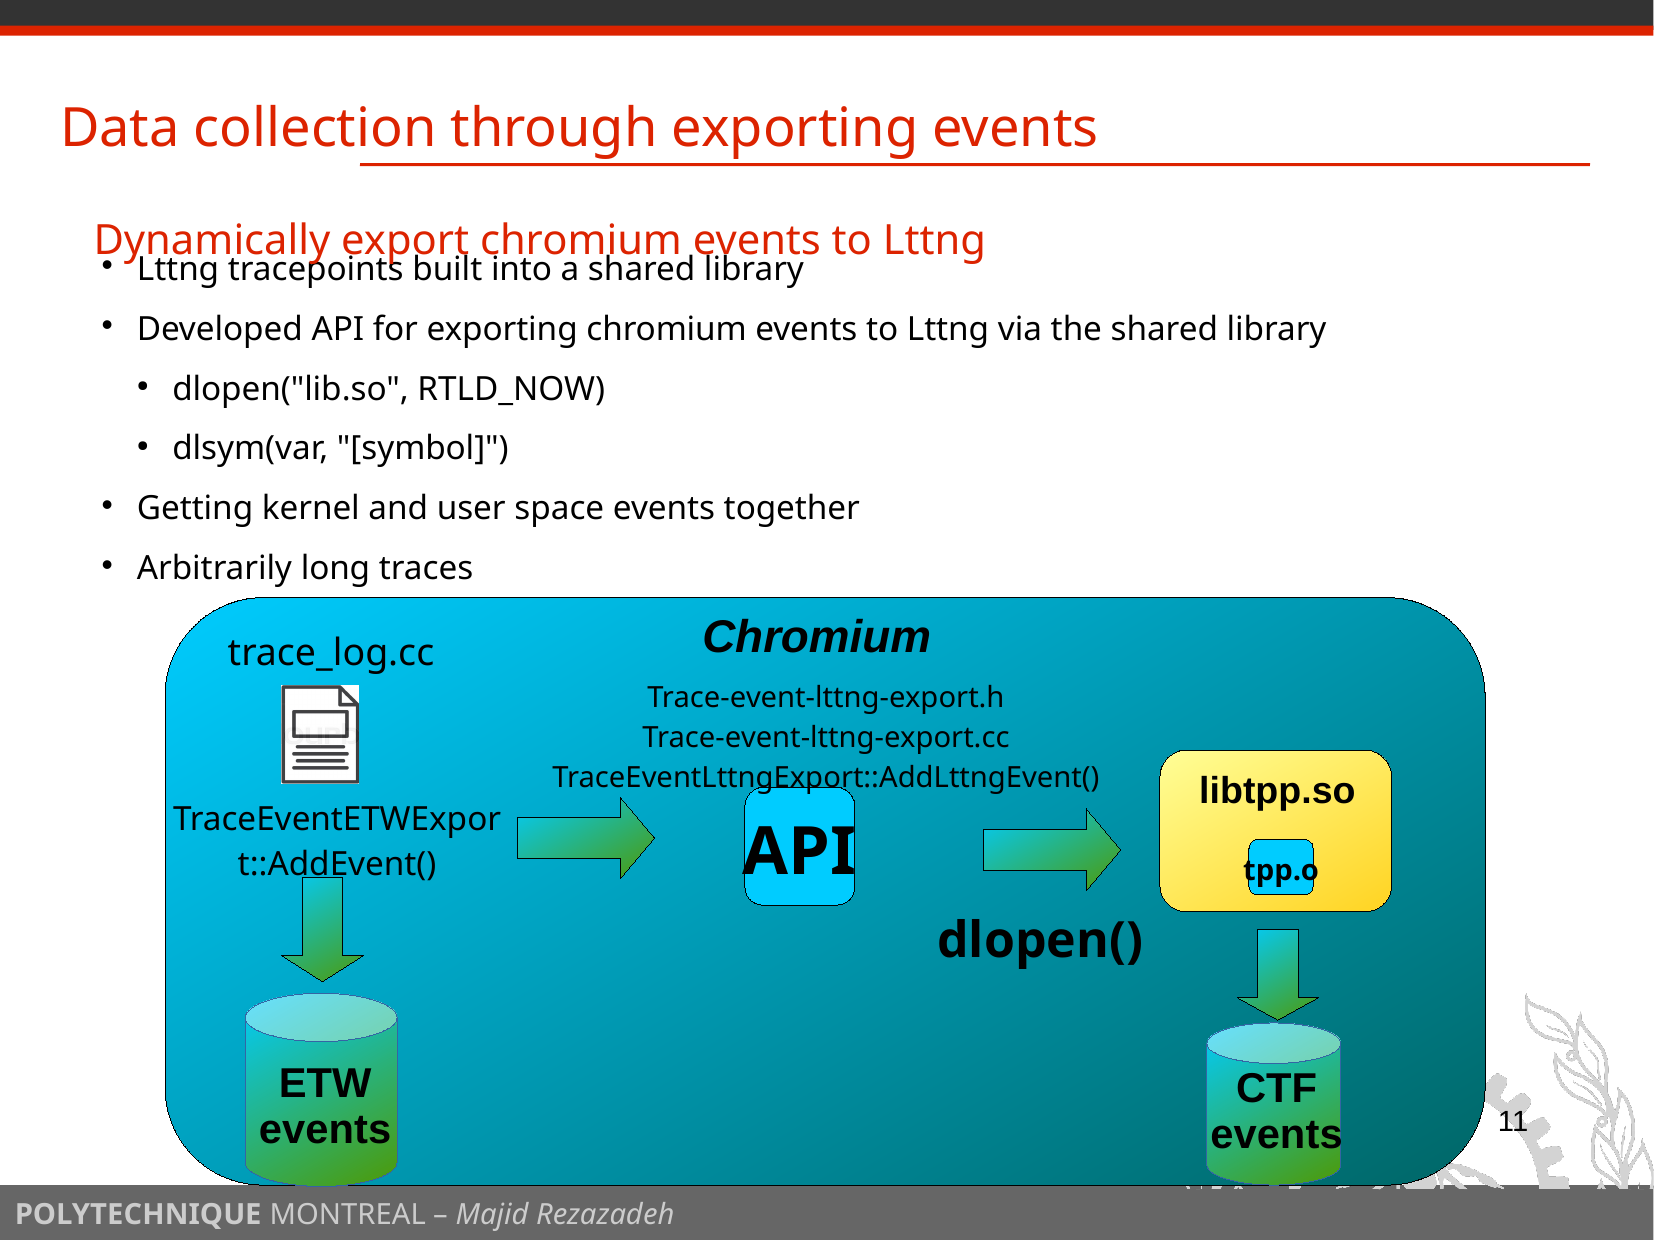

Lttng tracepoints built into a shared library
Developed API for exporting chromium events to Lttng via the shared library
dlopen("lib.so", RTLD_NOW)
dlsym(var, "[symbol]")
Getting kernel and user space events together
Arbitrarily long traces
Data collection through exporting events
Dynamically export chromium events to Lttng
Chromium
trace_log.cc
Trace-event-lttng-export.h
Trace-event-lttng-export.cc
TraceEventLttngExport::AddLttngEvent()
libtpp.so
TraceEventETWExport::AddEvent()
API
tpp.o
dlopen()
ETW events
CTF events
11
POLYTECHNIQUE MONTREAL – Majid Rezazadeh